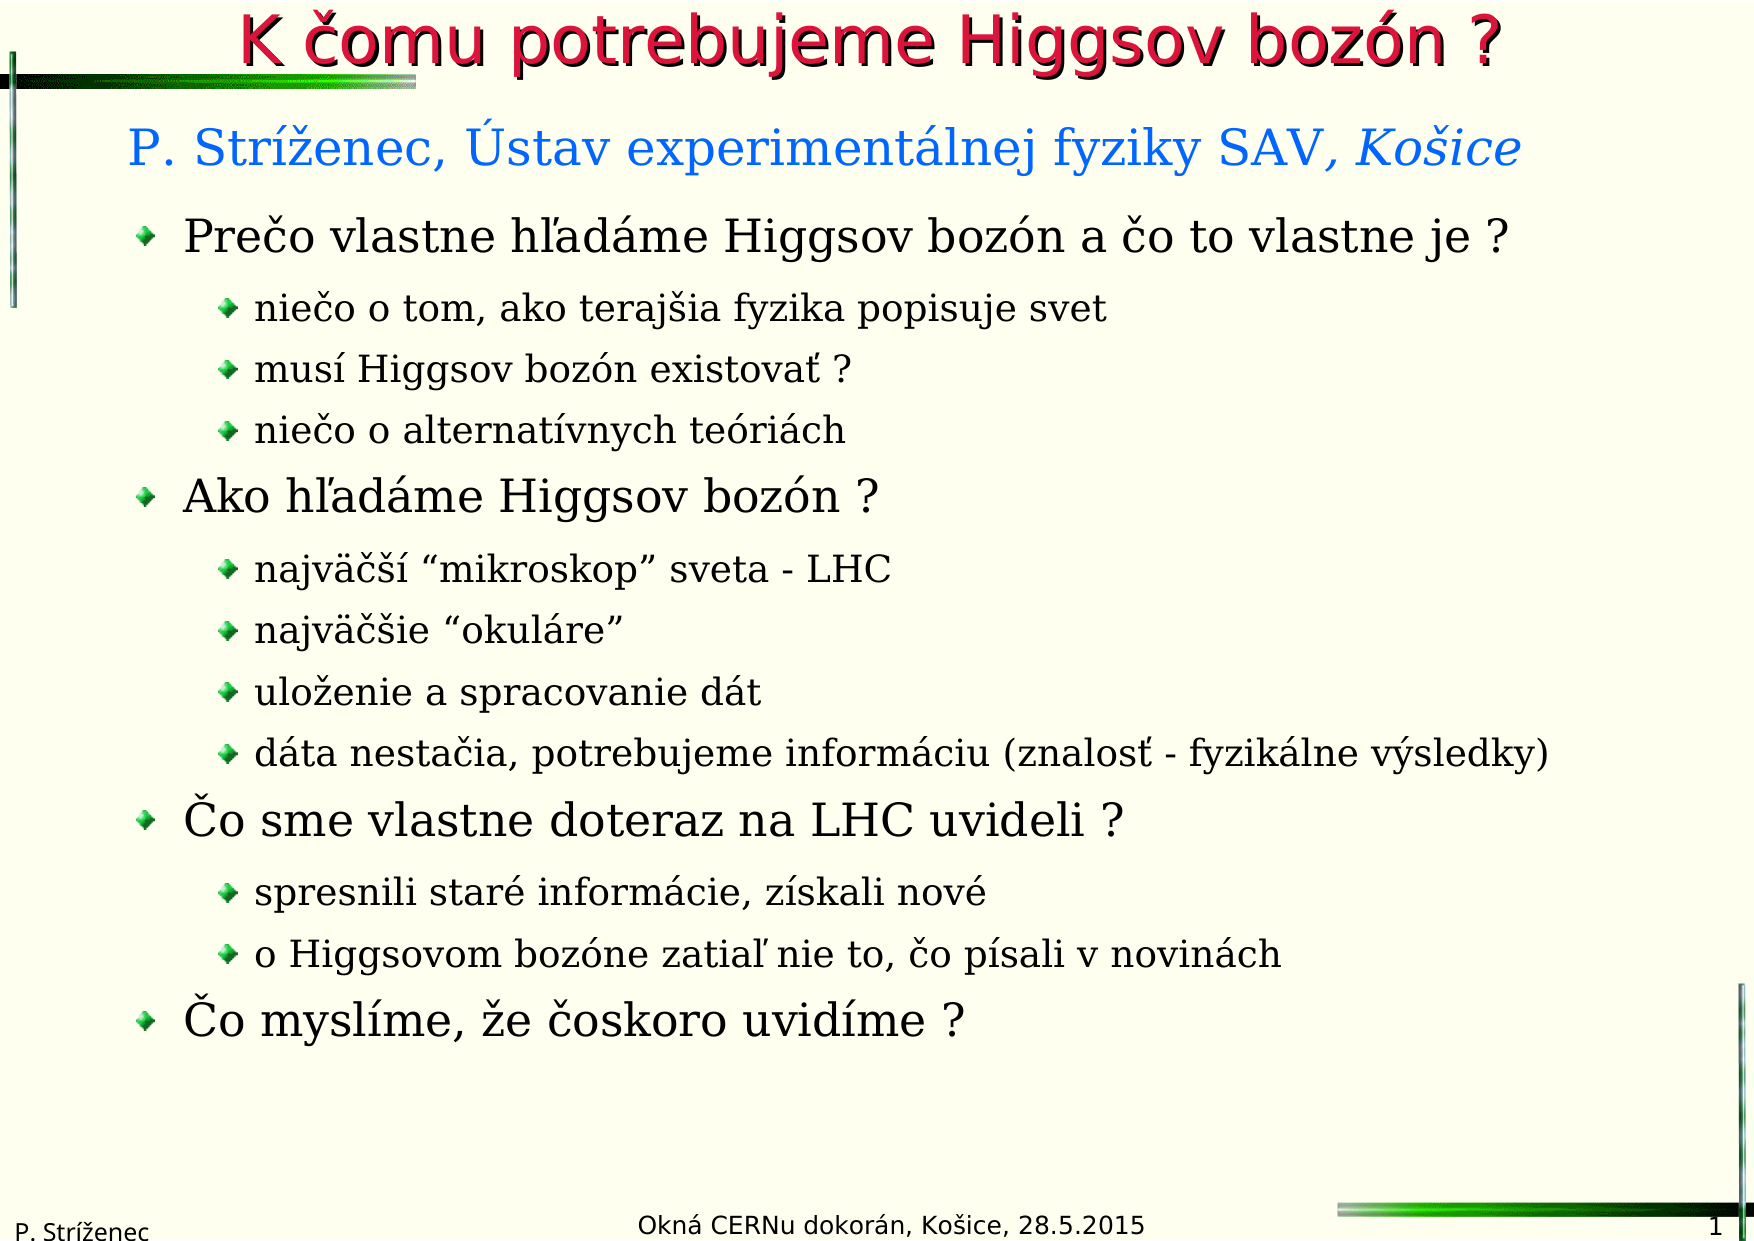

K čomu potrebujeme Higgsov bozón ?
P. Stríženec, Ústav experimentálnej fyziky SAV, Košice
# Prečo vlastne hľadáme Higgsov bozón a čo to vlastne je ?
niečo o tom, ako terajšia fyzika popisuje svet
musí Higgsov bozón existovať ?
niečo o alternatívnych teóriách
Ako hľadáme Higgsov bozón ?
najväčší “mikroskop” sveta - LHC
najväčšie “okuláre”
uloženie a spracovanie dát
dáta nestačia, potrebujeme informáciu (znalosť - fyzikálne výsledky)
Čo sme vlastne doteraz na LHC uvideli ?
spresnili staré informácie, získali nové
o Higgsovom bozóne zatiaľ nie to, čo písali v novinách
Čo myslíme, že čoskoro uvidíme ?
Okná CERNu dokorán, Košice, 28.5.2015
P. Stríženec